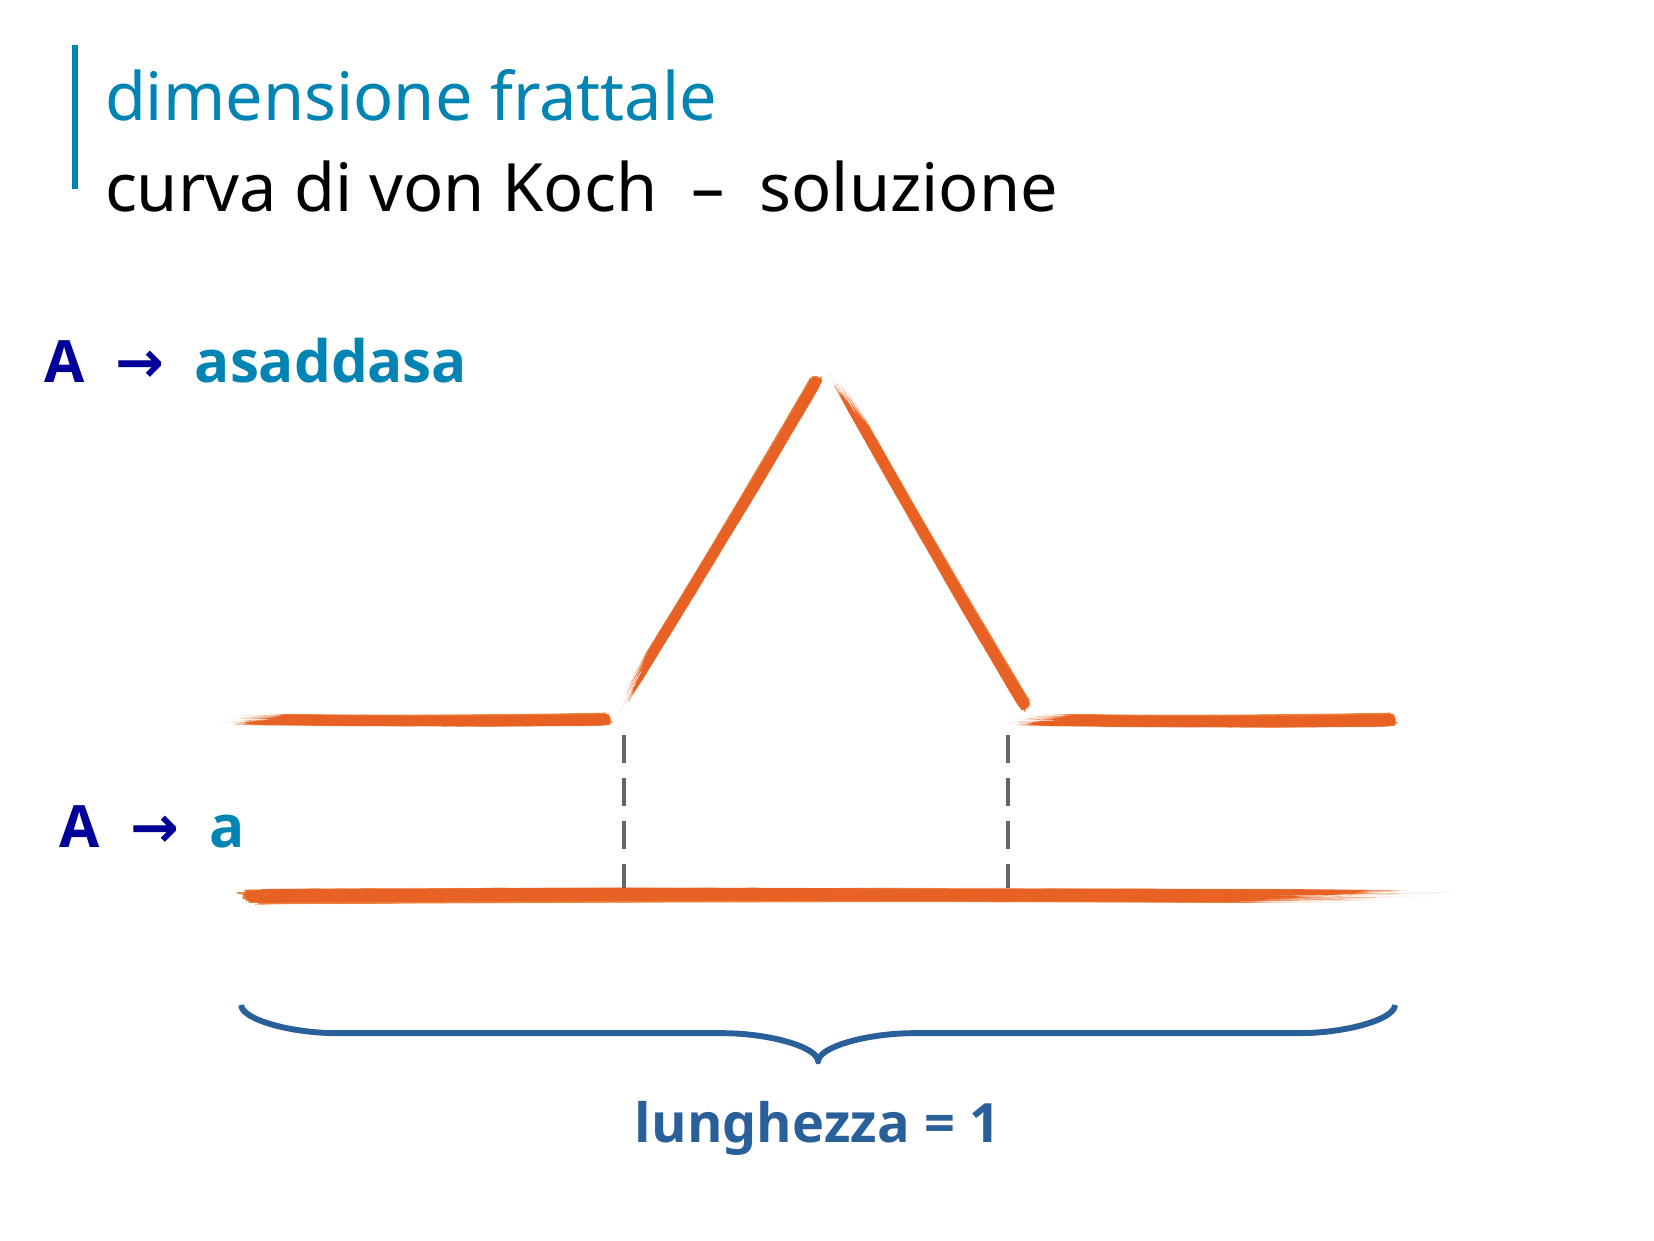

# dimensione frattale curva di von Koch – soluzione
A → asaddasa
A → a
lunghezza = 1